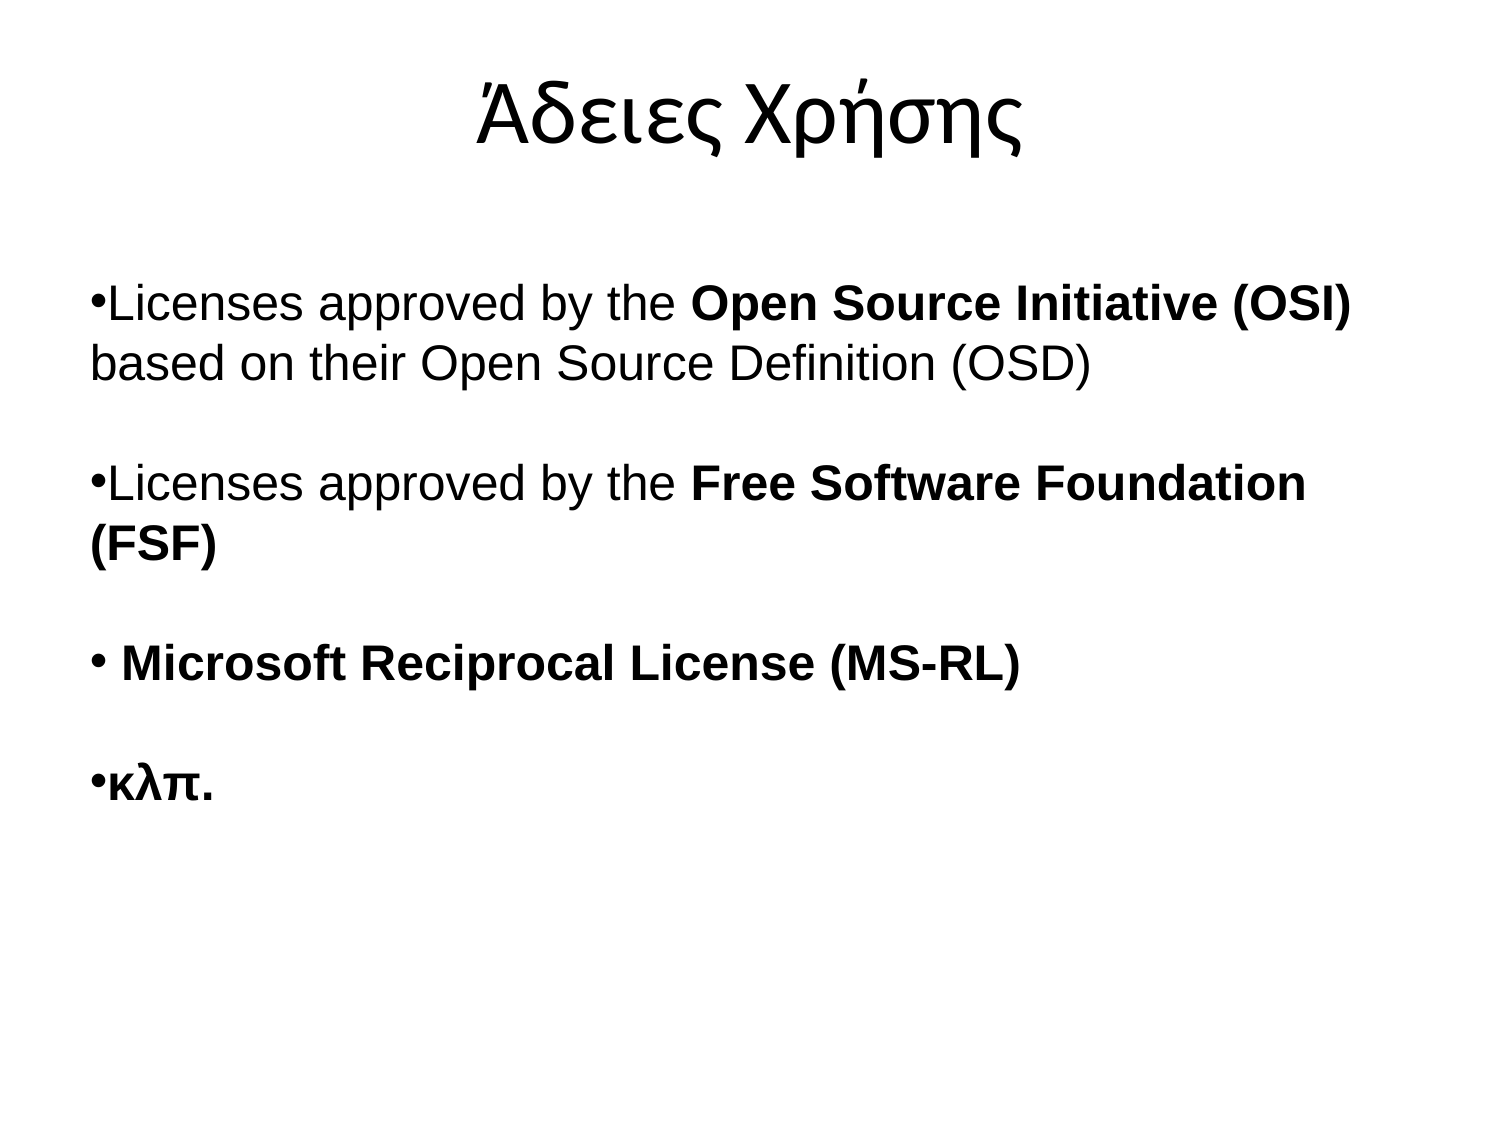

17/5/2013
Θεματα ΚτΠ/Γ
Άδειες Χρήσης
Licenses approved by the Open Source Initiative (OSI) based on their Open Source Definition (OSD)
Licenses approved by the Free Software Foundation (FSF)
 Microsoft Reciprocal License (MS-RL)
κλπ.